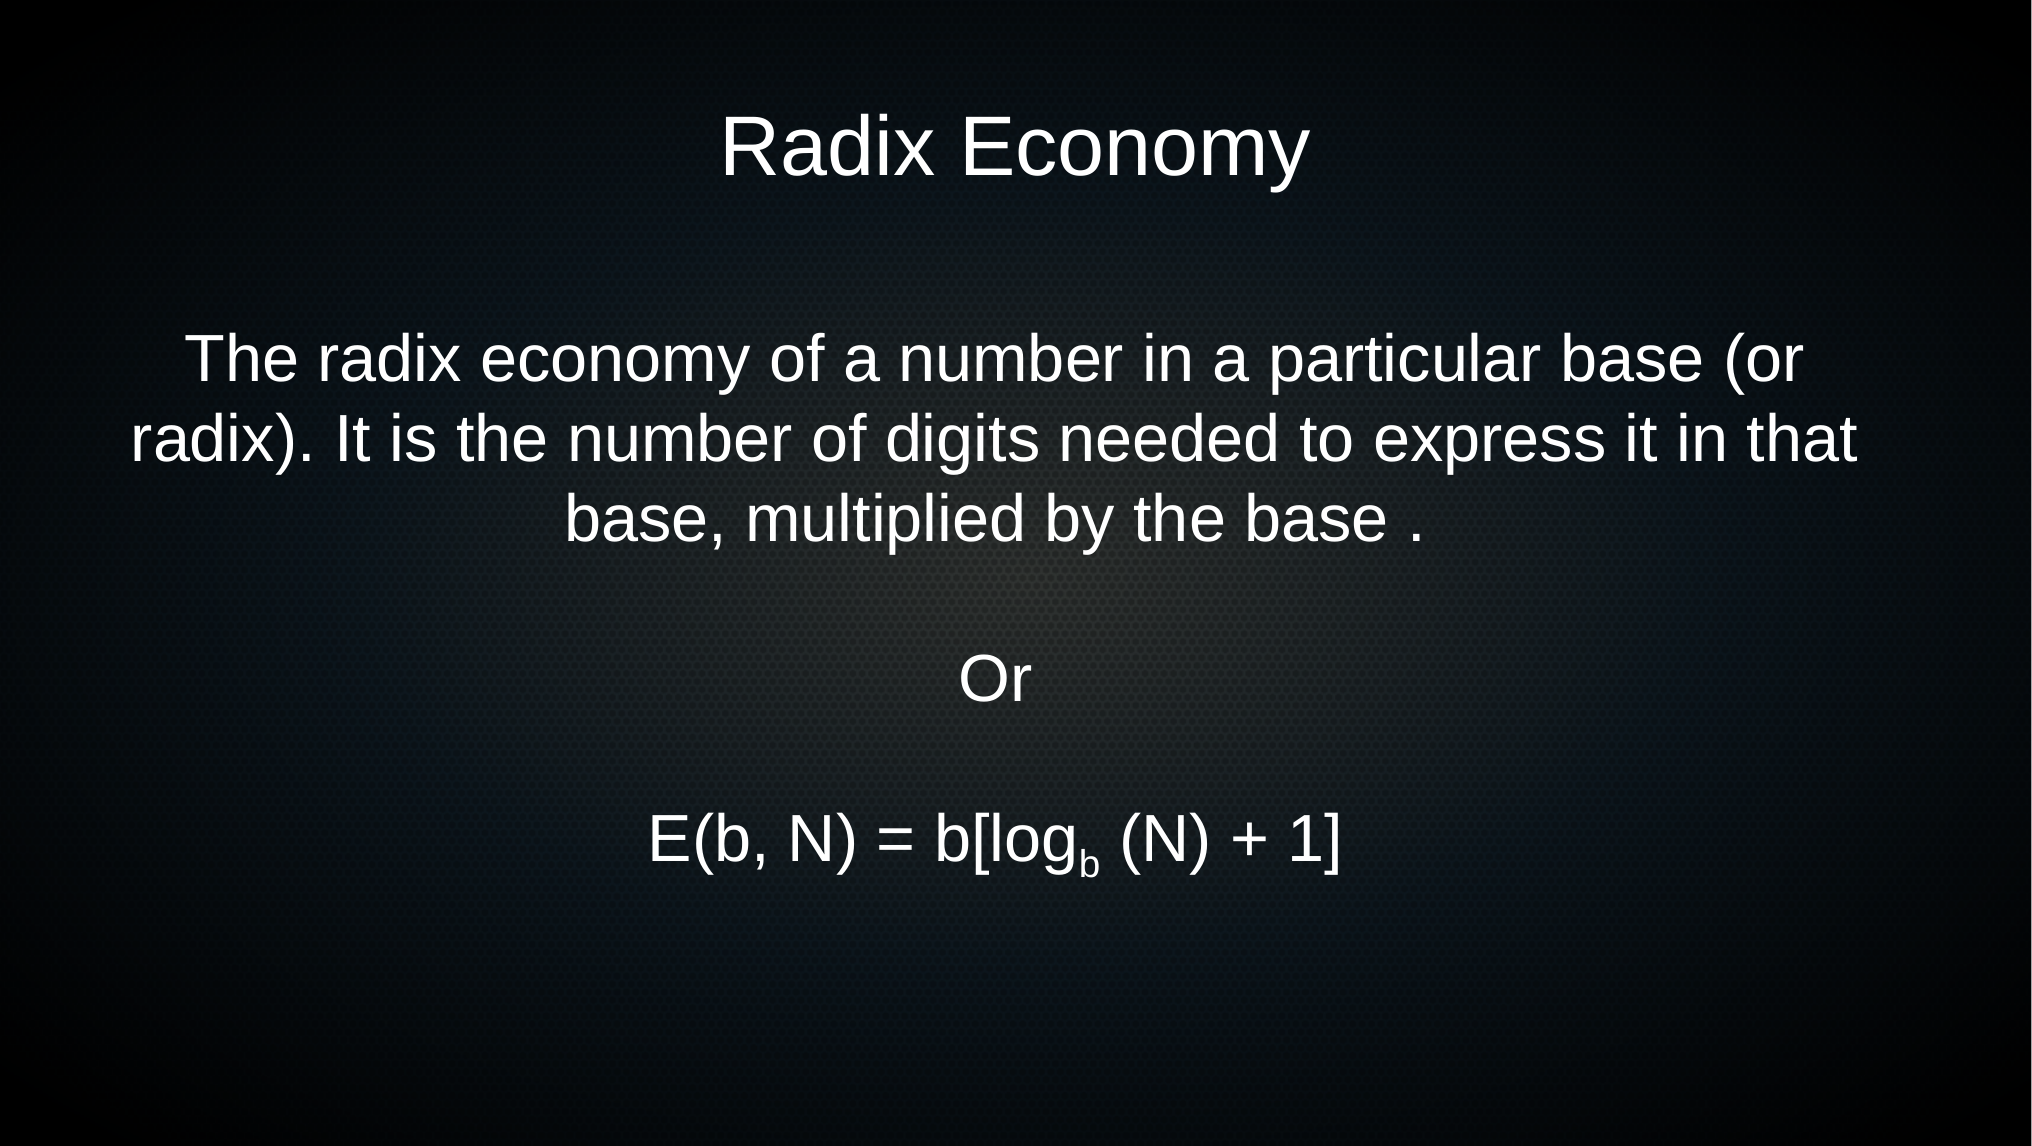

Radix Economy
The radix economy of a number in a particular base (or radix). It is the number of digits needed to express it in that base, multiplied by the base .
Or
E(b, N) = b[logb (N) + 1]